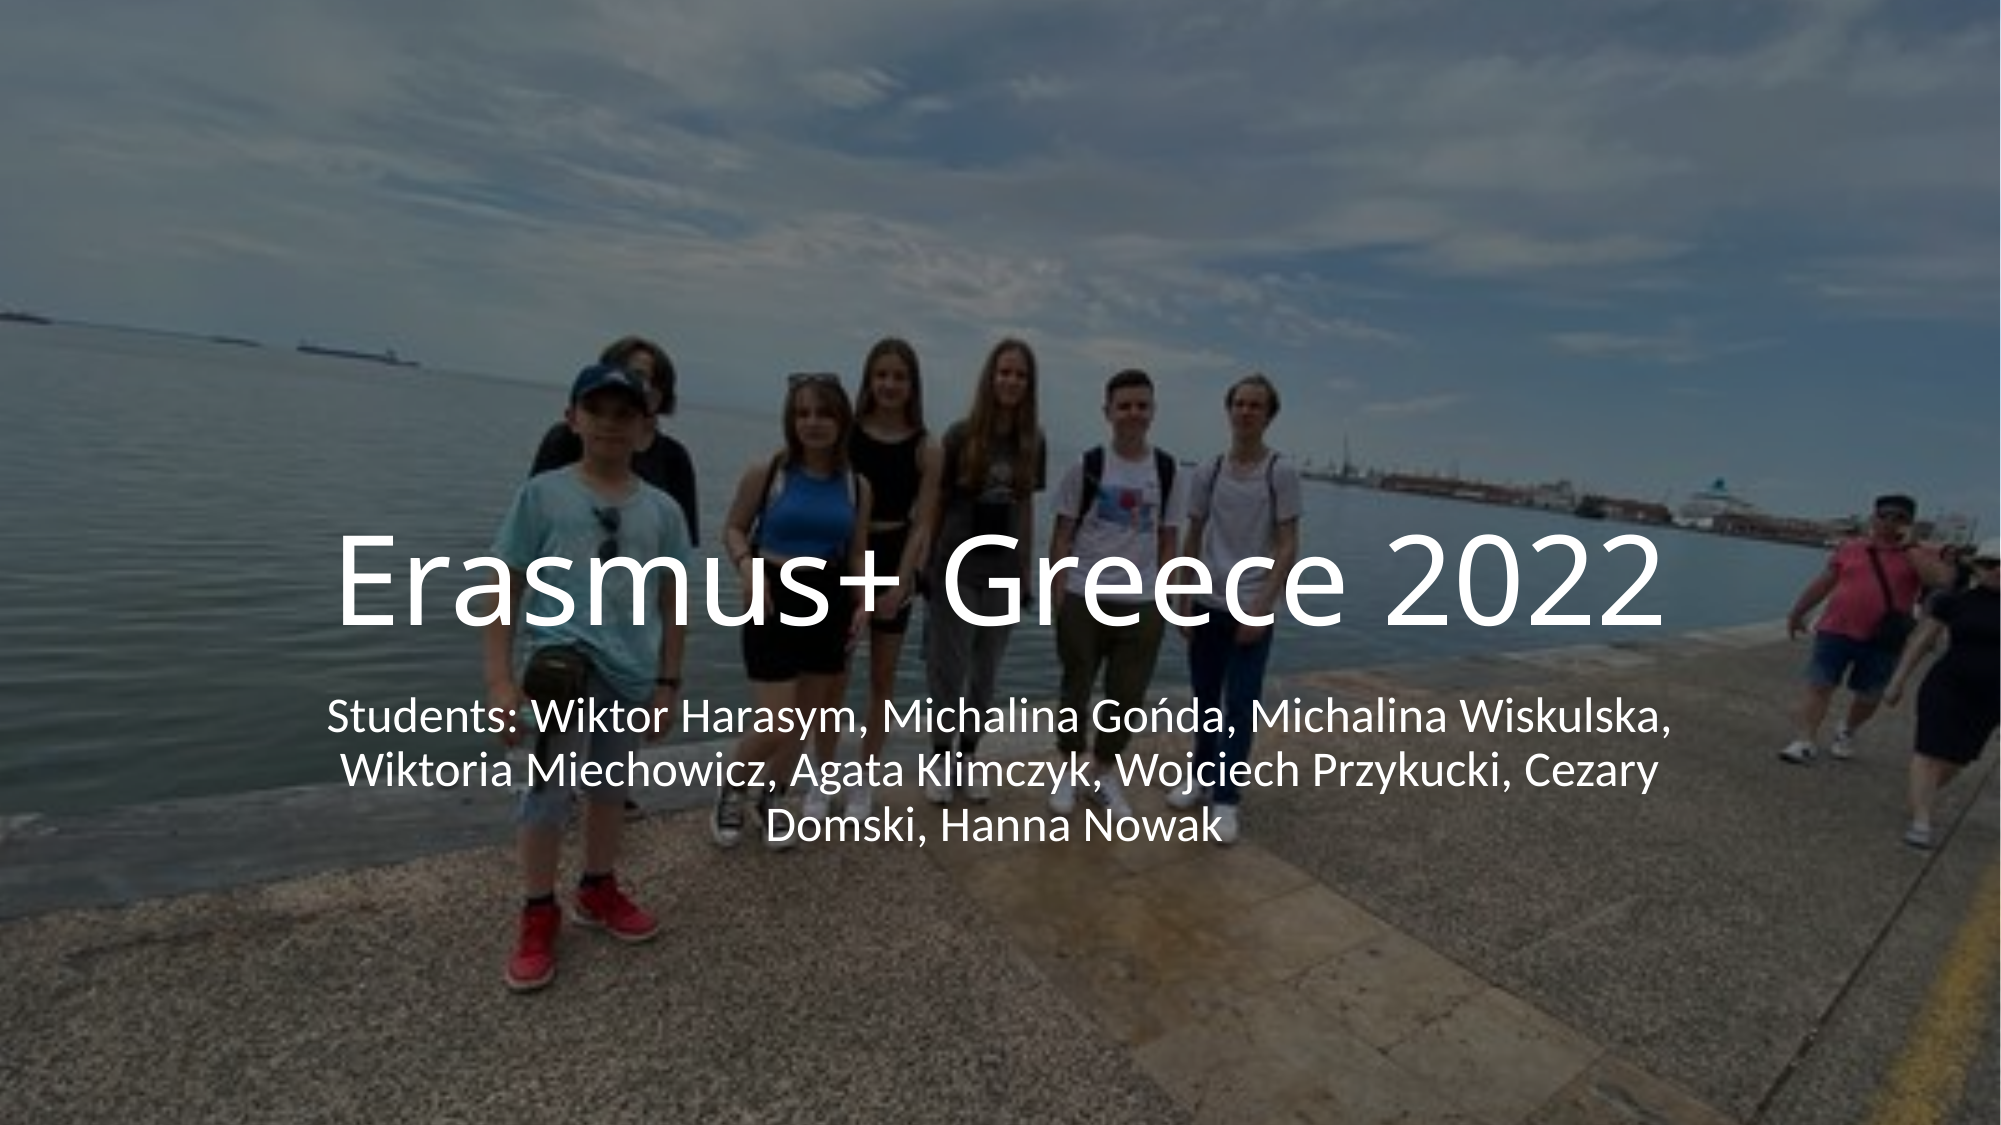

# Erasmus+ Greece 2022
Students: Wiktor Harasym, Michalina Gońda, Michalina Wiskulska, Wiktoria Miechowicz, Agata Klimczyk, Wojciech Przykucki, Cezary Domski, Hanna Nowak